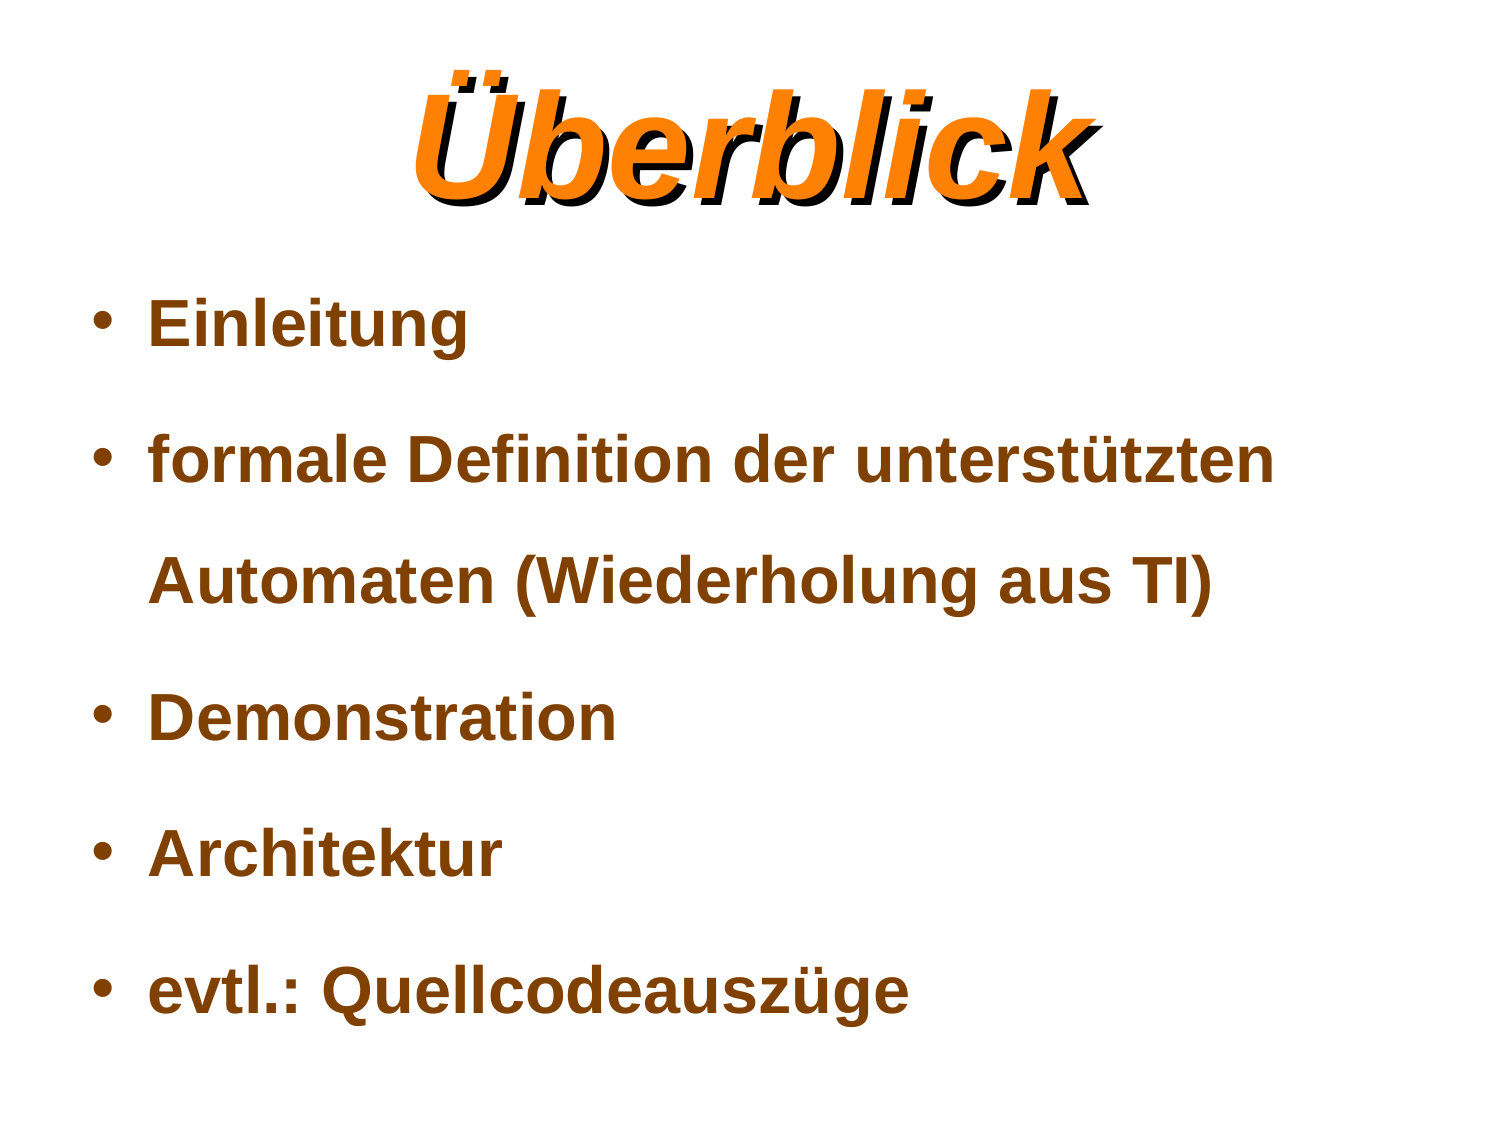

# Überblick
Einleitung
formale Definition der unterstützten Automaten (Wiederholung aus TI)
Demonstration
Architektur
evtl.: Quellcodeauszüge